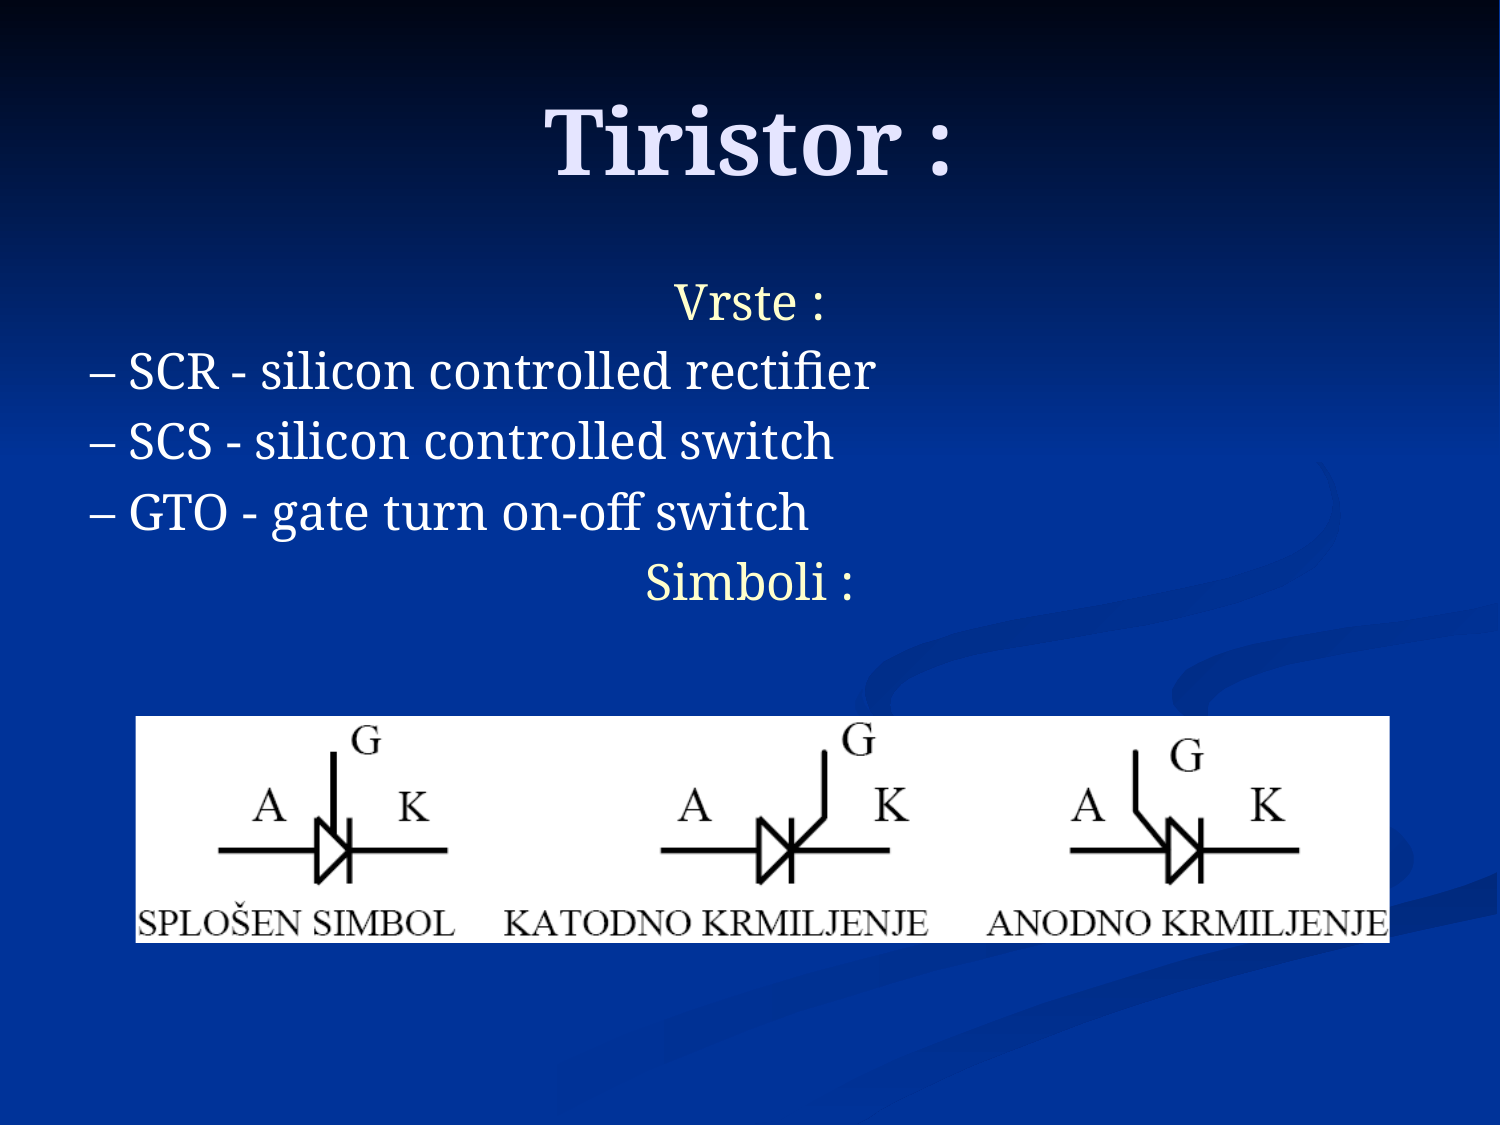

# Tiristor :
Vrste :
– SCR - silicon controlled rectifier
– SCS - silicon controlled switch
– GTO - gate turn on-off switch
Simboli :